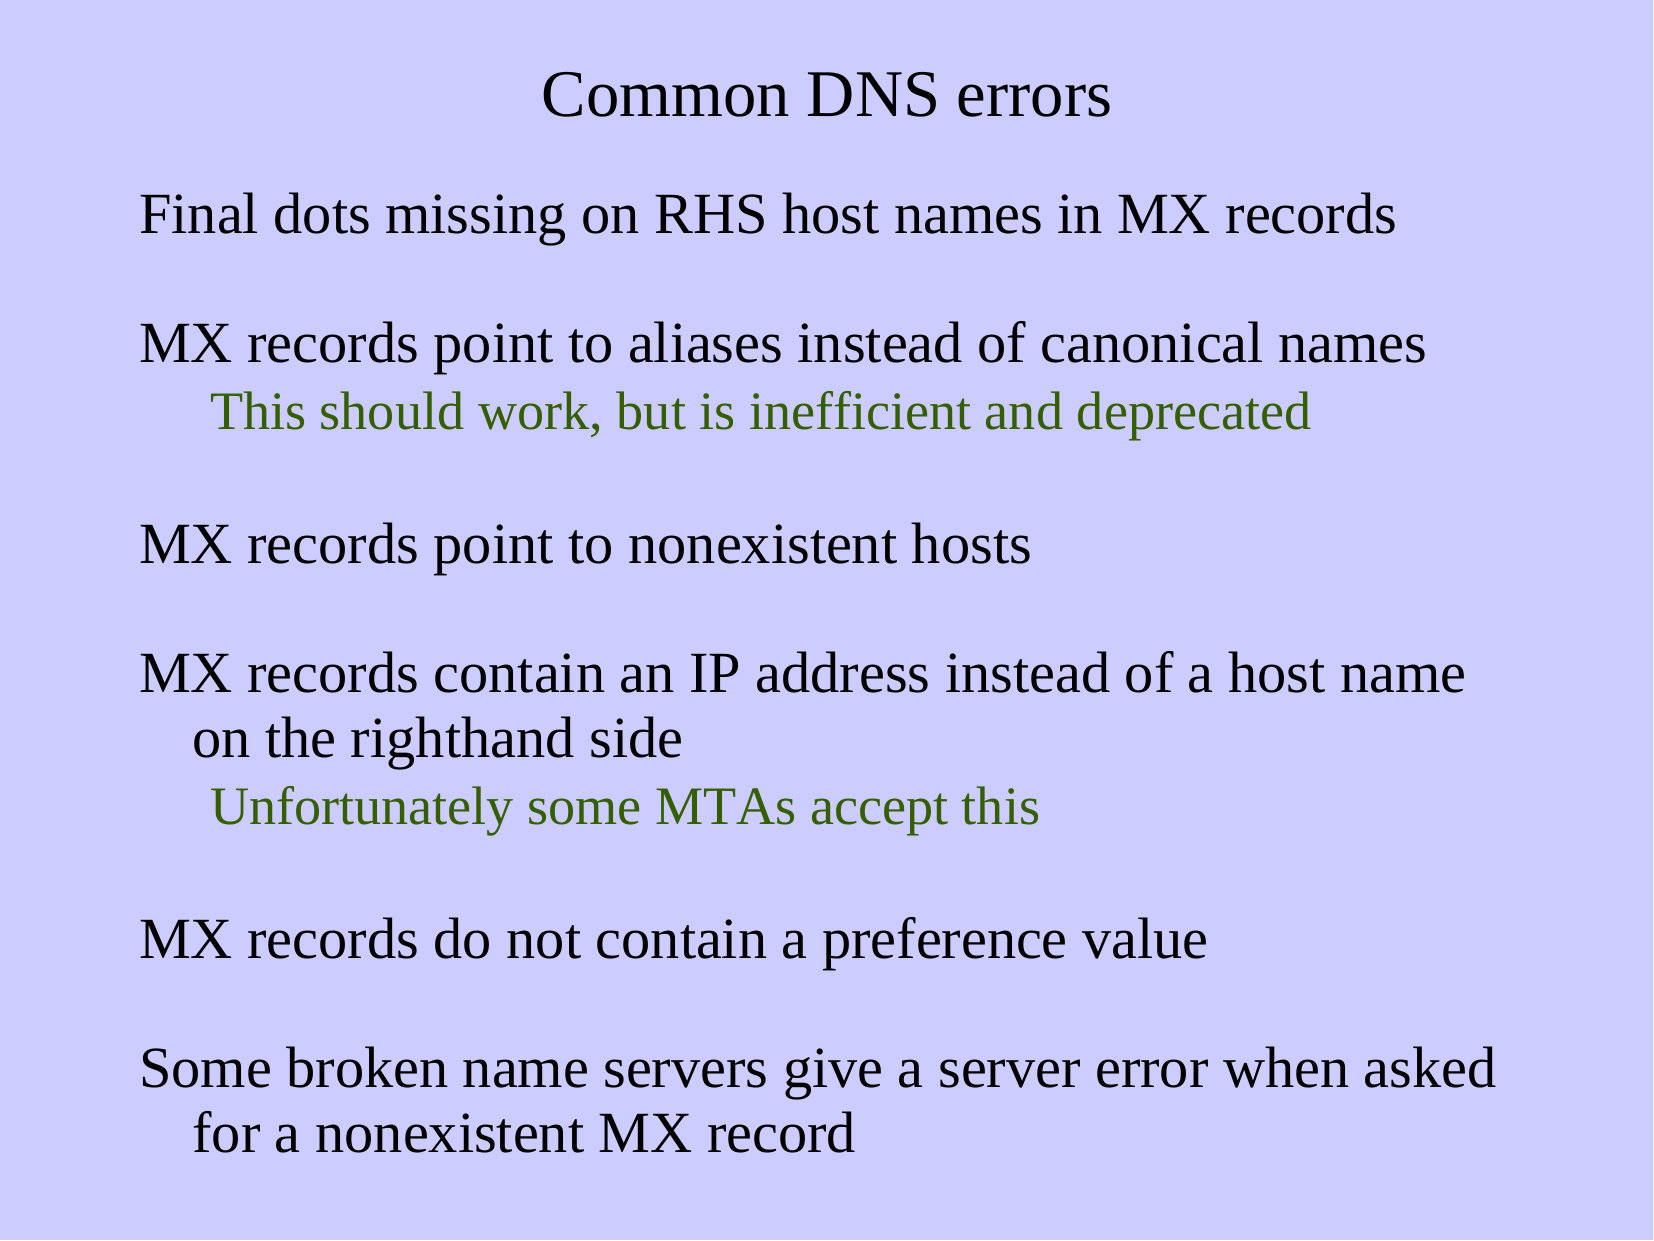

# Common DNS errors
Final dots missing on RHS host names in MX records
MX records point to aliases instead of canonical names
This should work, but is inefficient and deprecated
MX records point to non­existent hosts
MX records contain an IP address instead of a host name on the right­hand side
Unfortunately some MTAs accept this
MX records do not contain a preference value
Some broken name servers give a server error when asked for a non­existent MX record